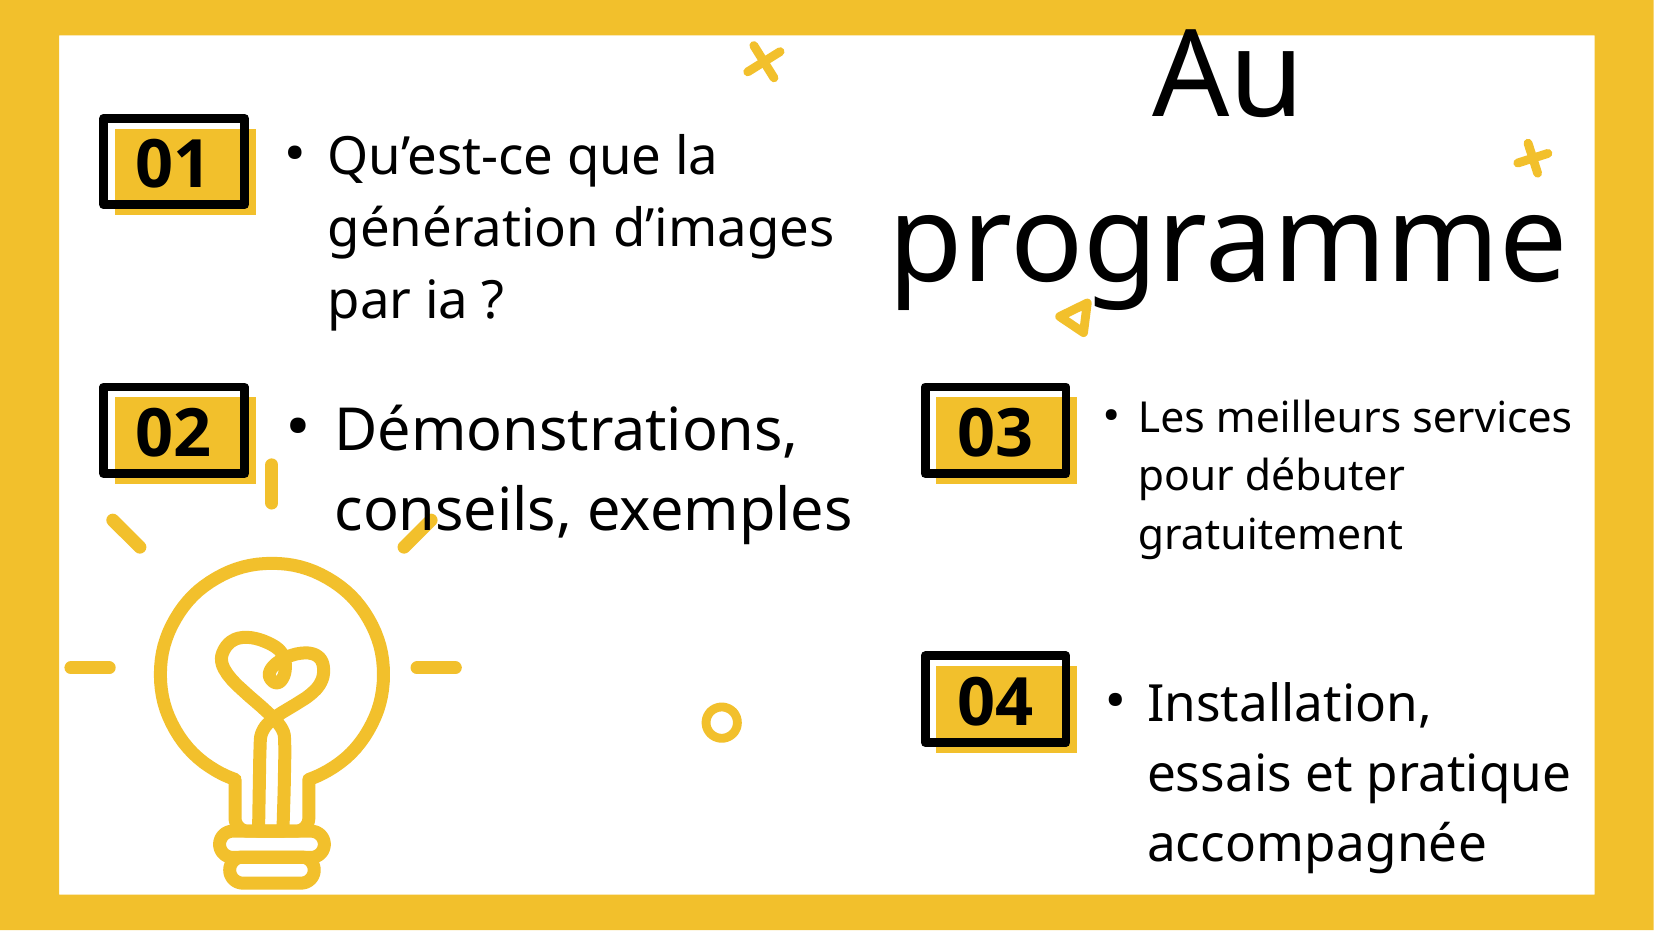

# Au programme
Qu’est-ce que la génération d’images par ia ?
Démonstrations, conseils, exemples
Les meilleurs services pour débuter gratuitement
Installation, essais et pratique accompagnée